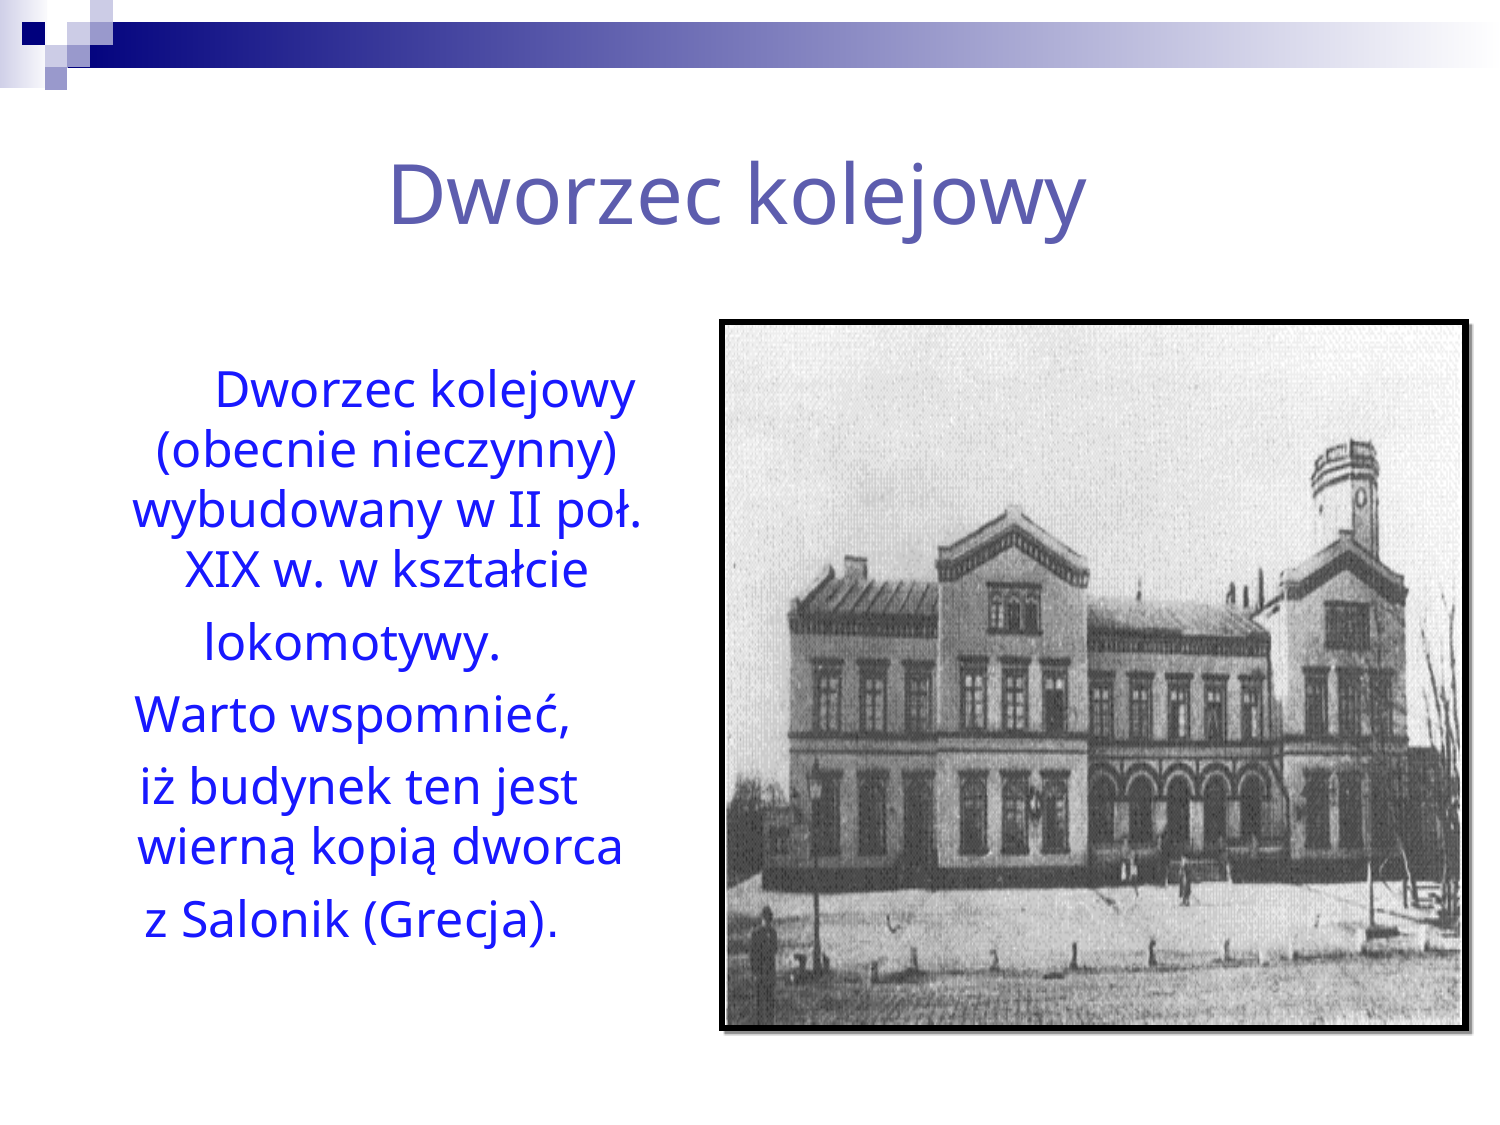

# Dworzec kolejowy
	Dworzec kolejowy (obecnie nieczynny) wybudowany w II poł. XIX w. w kształcie
lokomotywy.
Warto wspomnieć,
iż budynek ten jest wierną kopią dworca
z Salonik (Grecja).